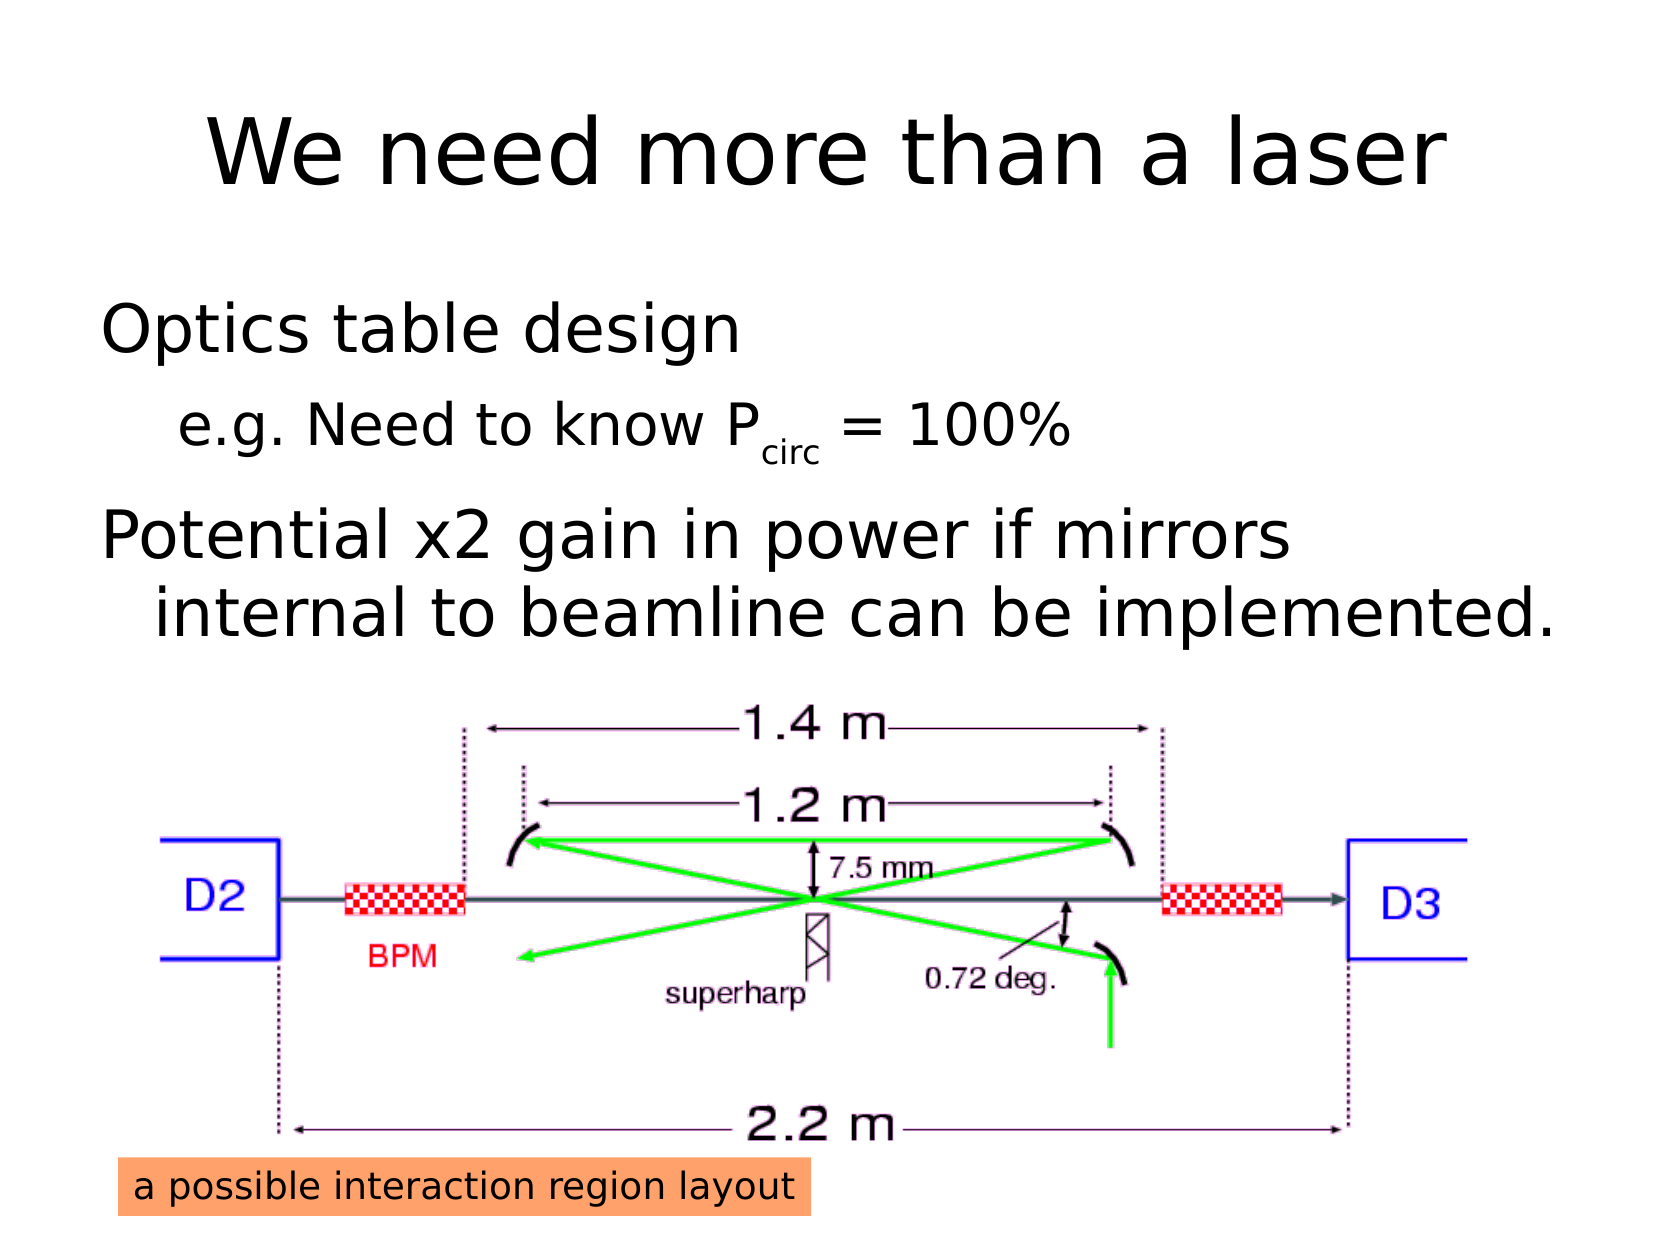

# We need more than a laser
Optics table design
e.g. Need to know Pcirc = 100%
Potential x2 gain in power if mirrors internal to beamline can be implemented.
a possible interaction region layout